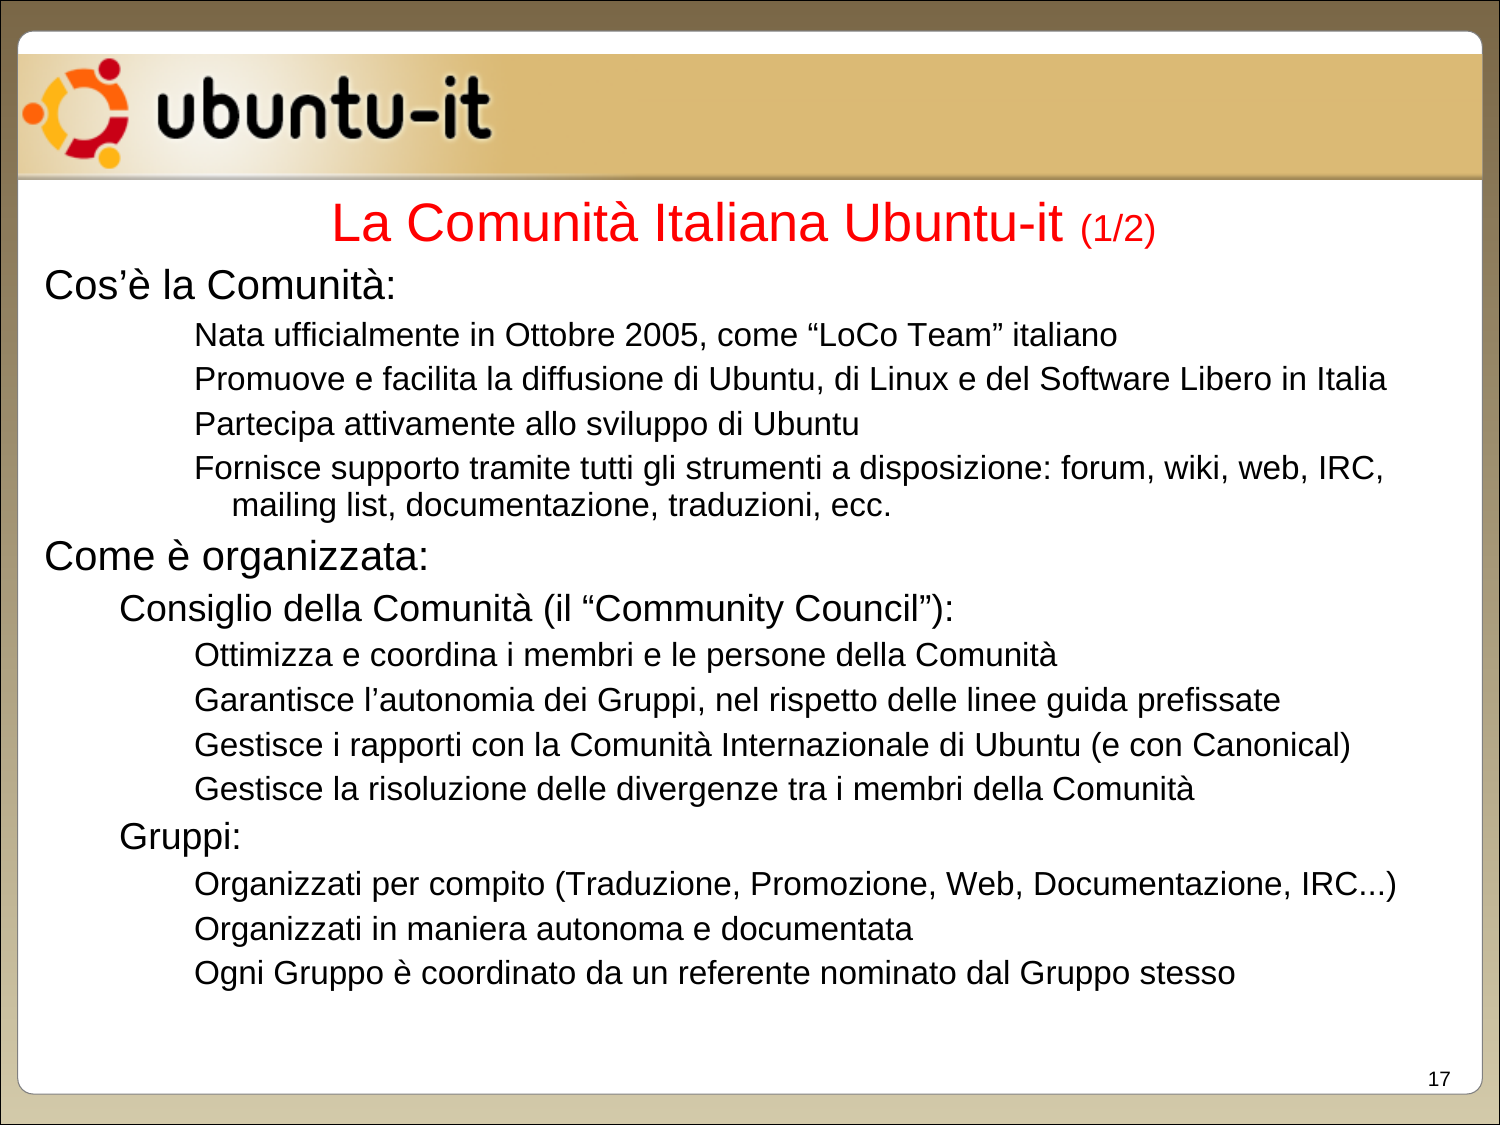

# La Comunità Italiana Ubuntu-it (1/2)
Cos’è la Comunità:
Nata ufficialmente in Ottobre 2005, come “LoCo Team” italiano
Promuove e facilita la diffusione di Ubuntu, di Linux e del Software Libero in Italia
Partecipa attivamente allo sviluppo di Ubuntu
Fornisce supporto tramite tutti gli strumenti a disposizione: forum, wiki, web, IRC, mailing list, documentazione, traduzioni, ecc.
Come è organizzata:
Consiglio della Comunità (il “Community Council”):
Ottimizza e coordina i membri e le persone della Comunità
Garantisce l’autonomia dei Gruppi, nel rispetto delle linee guida prefissate
Gestisce i rapporti con la Comunità Internazionale di Ubuntu (e con Canonical)
Gestisce la risoluzione delle divergenze tra i membri della Comunità
Gruppi:
Organizzati per compito (Traduzione, Promozione, Web, Documentazione, IRC...)
Organizzati in maniera autonoma e documentata
Ogni Gruppo è coordinato da un referente nominato dal Gruppo stesso
17